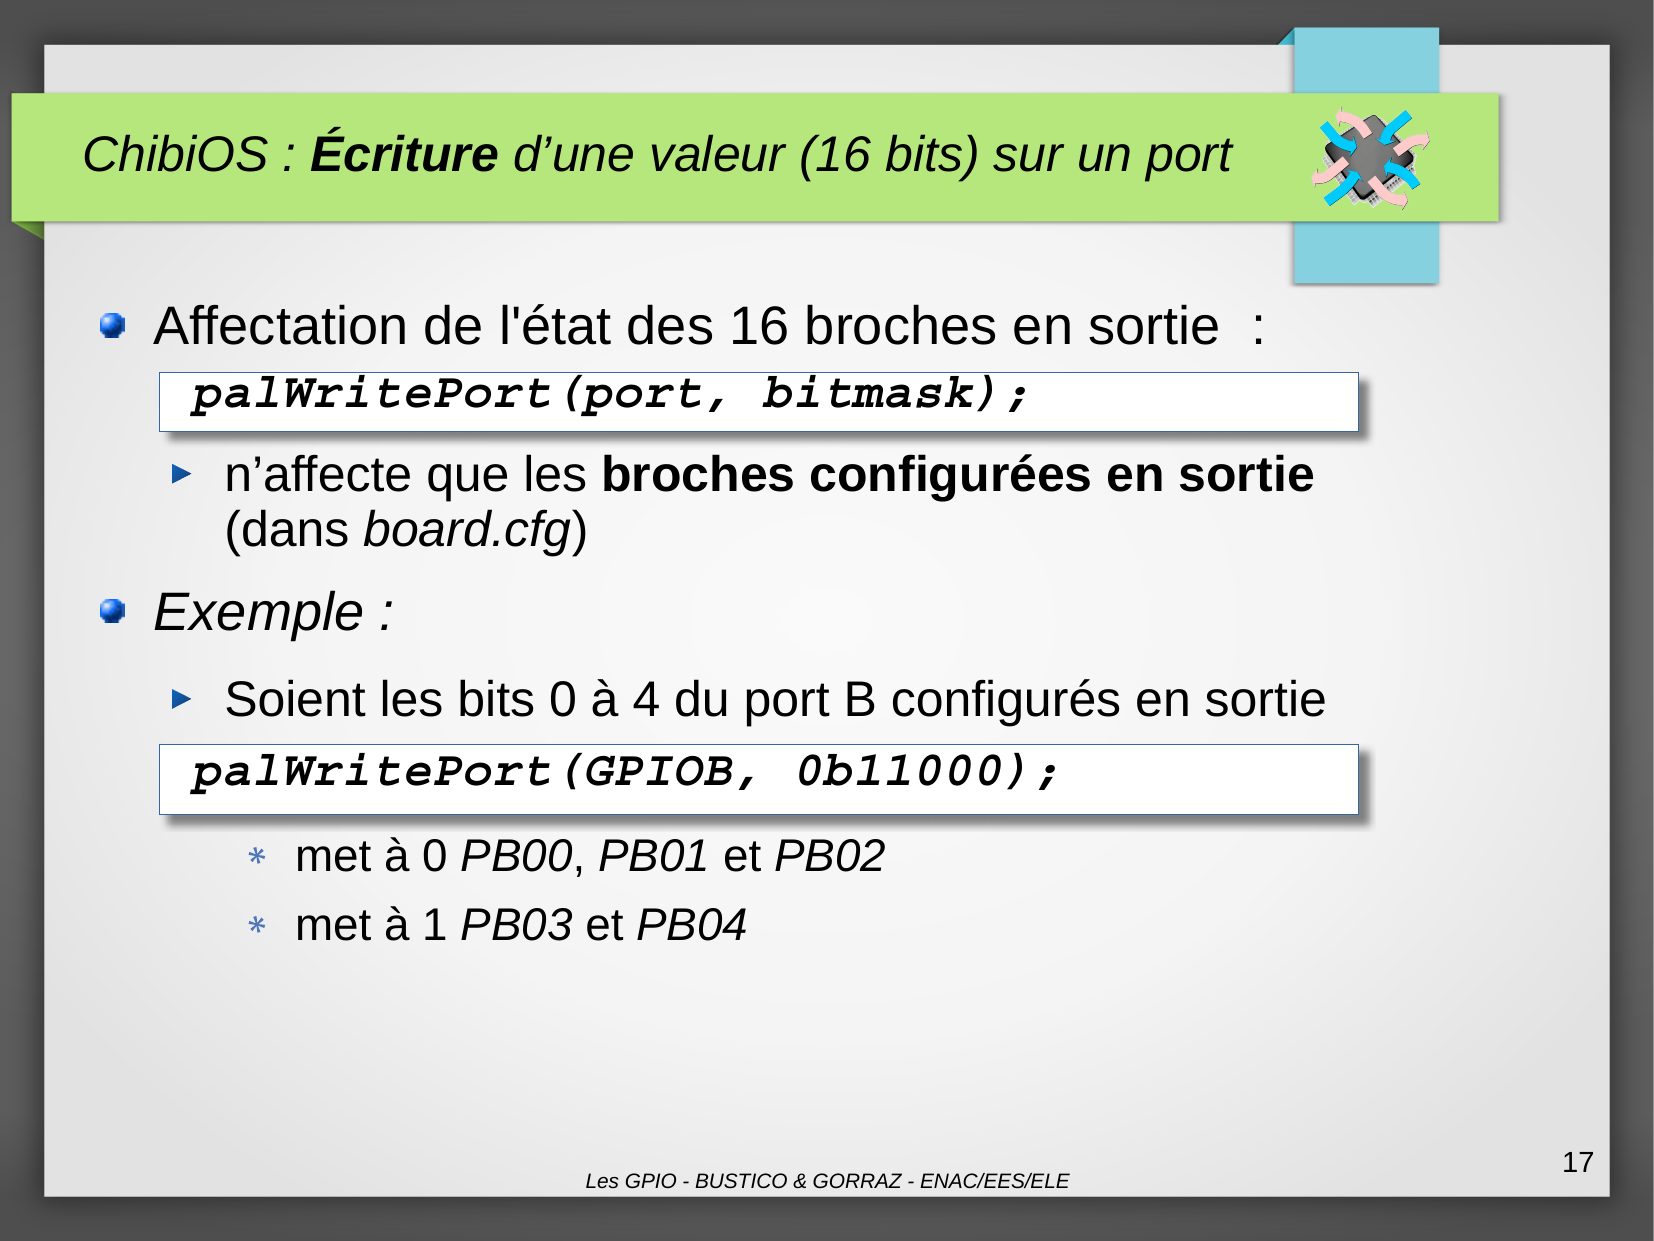

ChibiOS : Écriture d’une valeur (16 bits) sur un port
# Affectation de l'état des 16 broches en sortie  :
n’affecte que les broches configurées en sortie
(dans board.cfg)
Exemple :
Soient les bits 0 à 4 du port B configurés en sortie
met à 0 PB00, PB01 et PB02
met à 1 PB03 et PB04
palWritePort(port, bitmask);
palWritePort(GPIOB, 0b11000);
17
Les GPIO - BUSTICO & GORRAZ - ENAC/EES/ELE